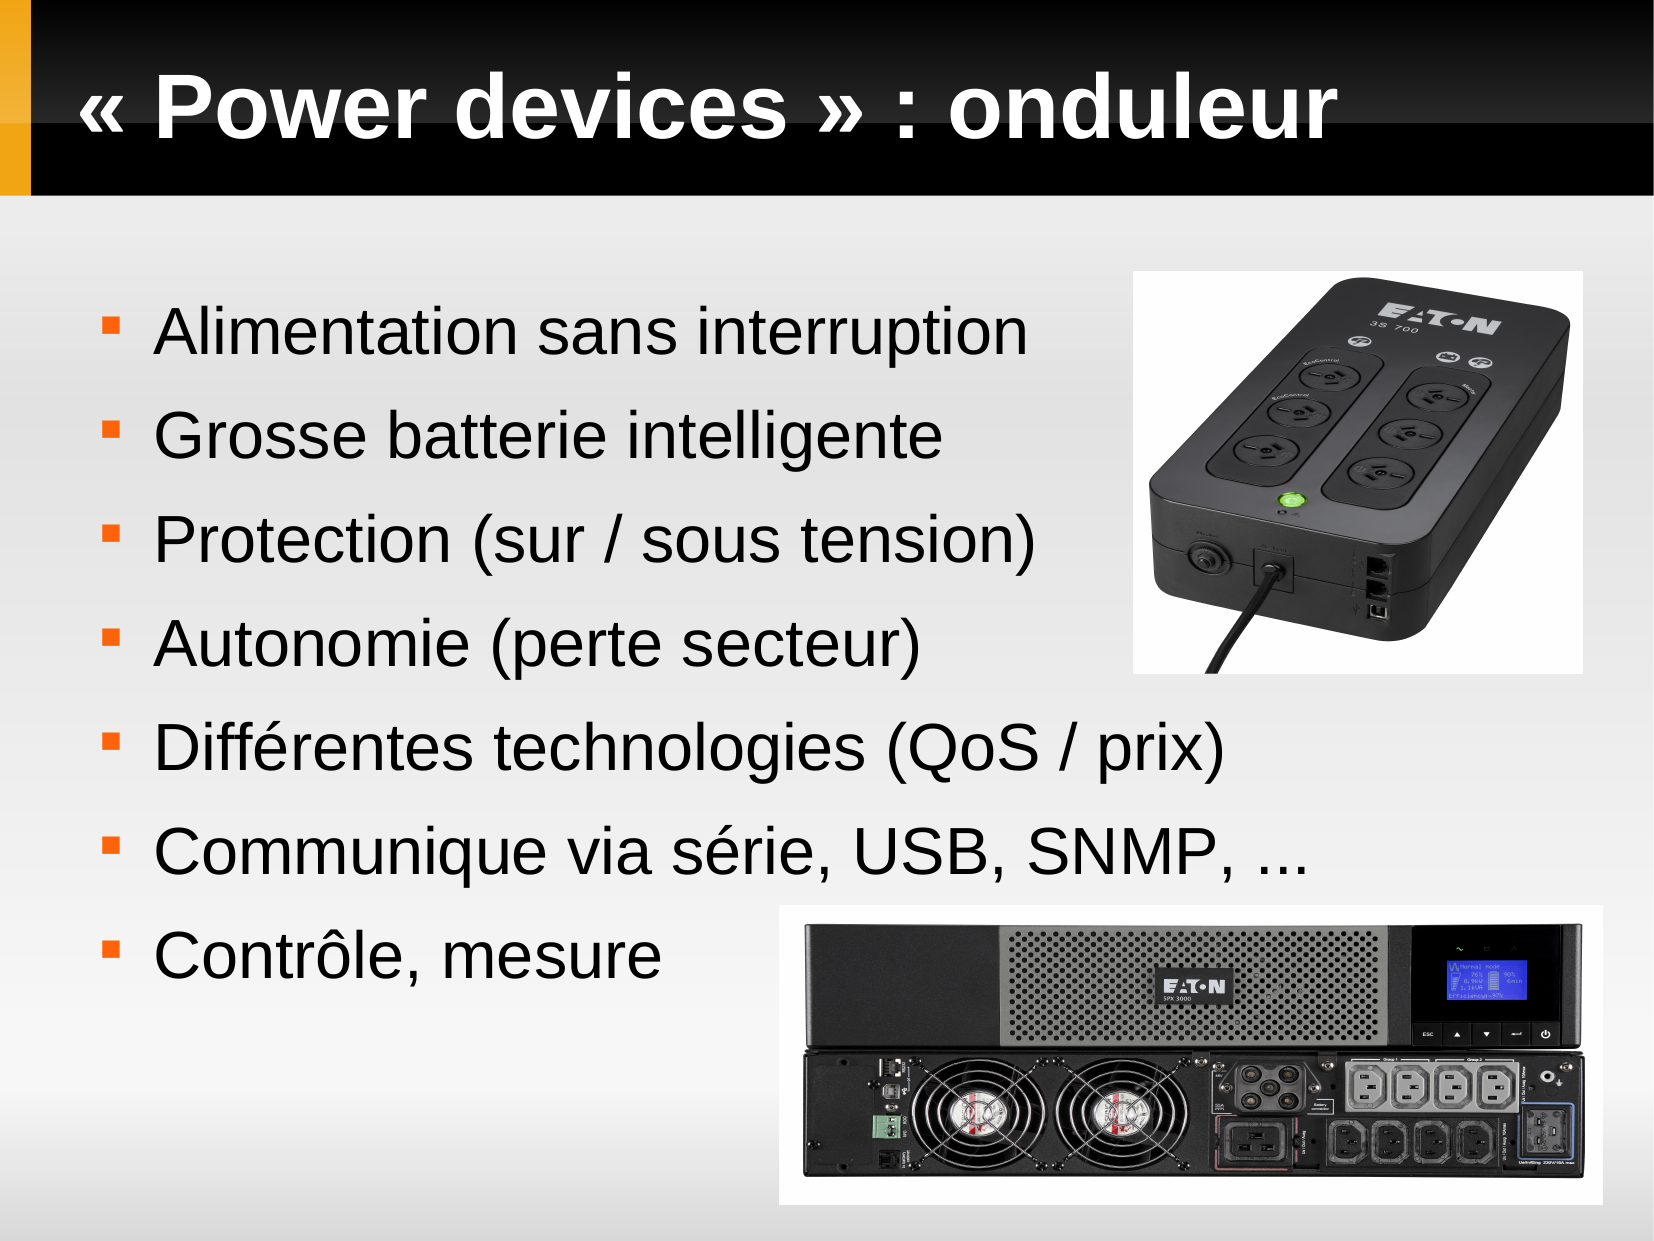

# « Power devices » : onduleur
Alimentation sans interruption
Grosse batterie intelligente
Protection (sur / sous tension)
Autonomie (perte secteur)
Différentes technologies (QoS / prix)
Communique via série, USB, SNMP, ...
Contrôle, mesure